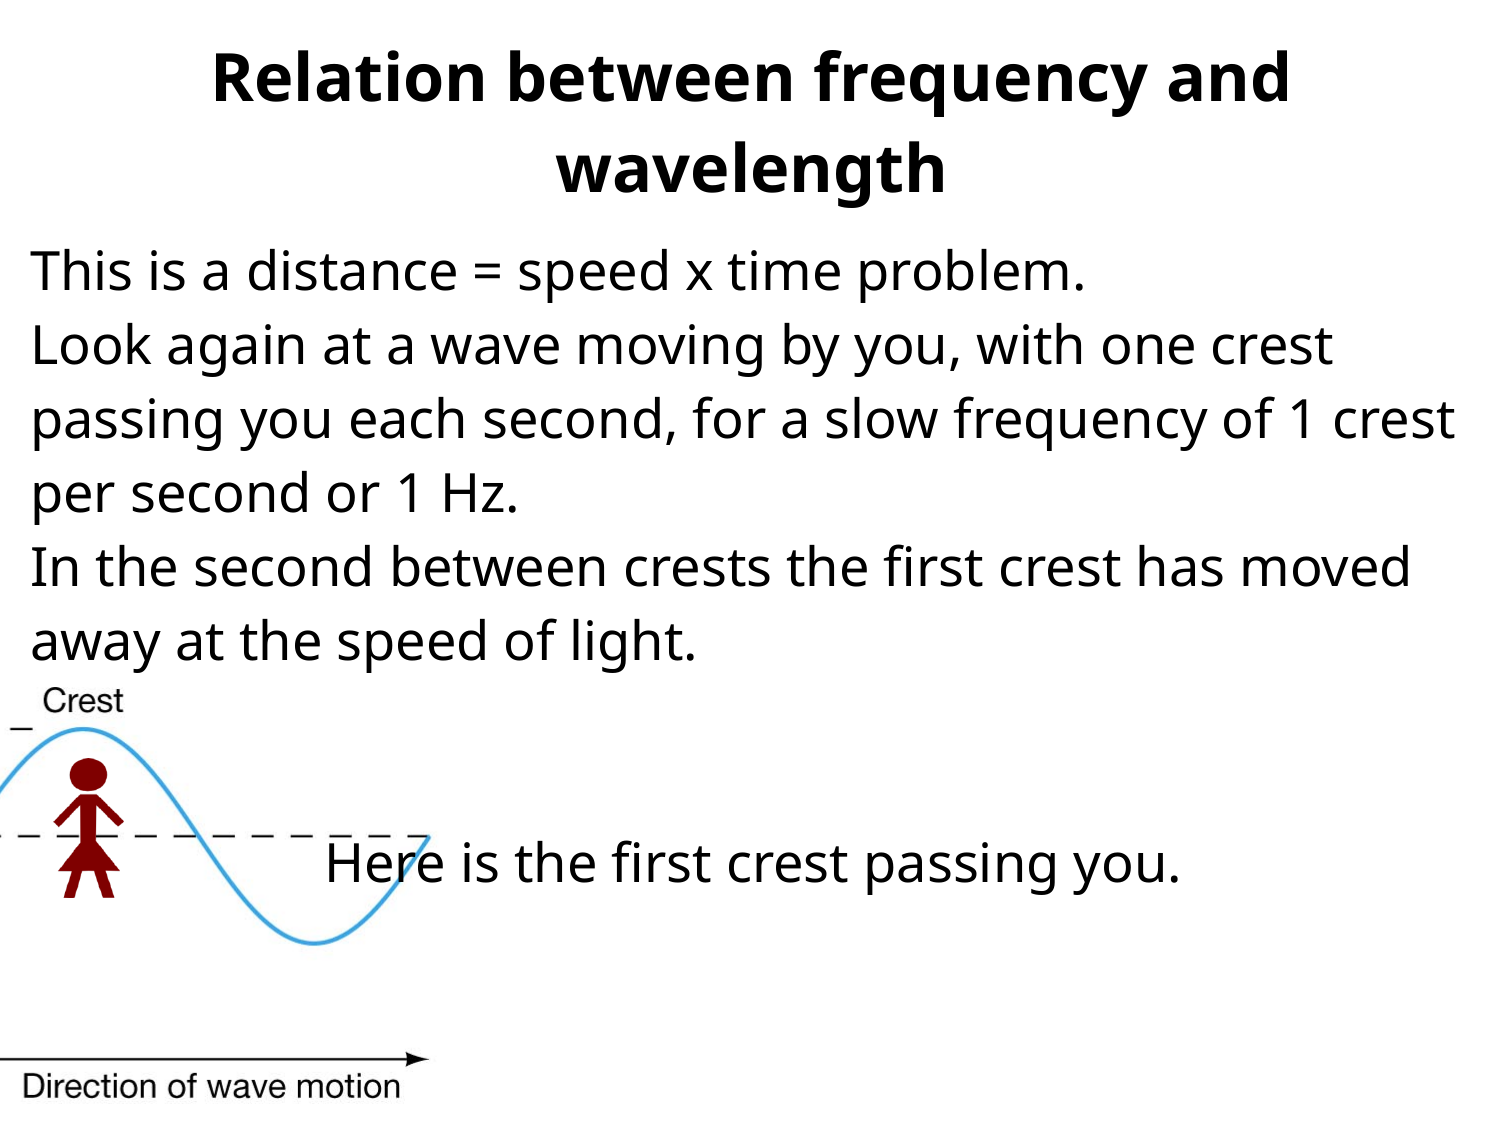

# Relation between frequency and wavelength
This is a distance = speed x time problem.
Look again at a wave moving by you, with one crest passing you each second, for a slow frequency of 1 crest per second or 1 Hz.
In the second between crests the first crest has moved away at the speed of light.
 Here is the first crest passing you.